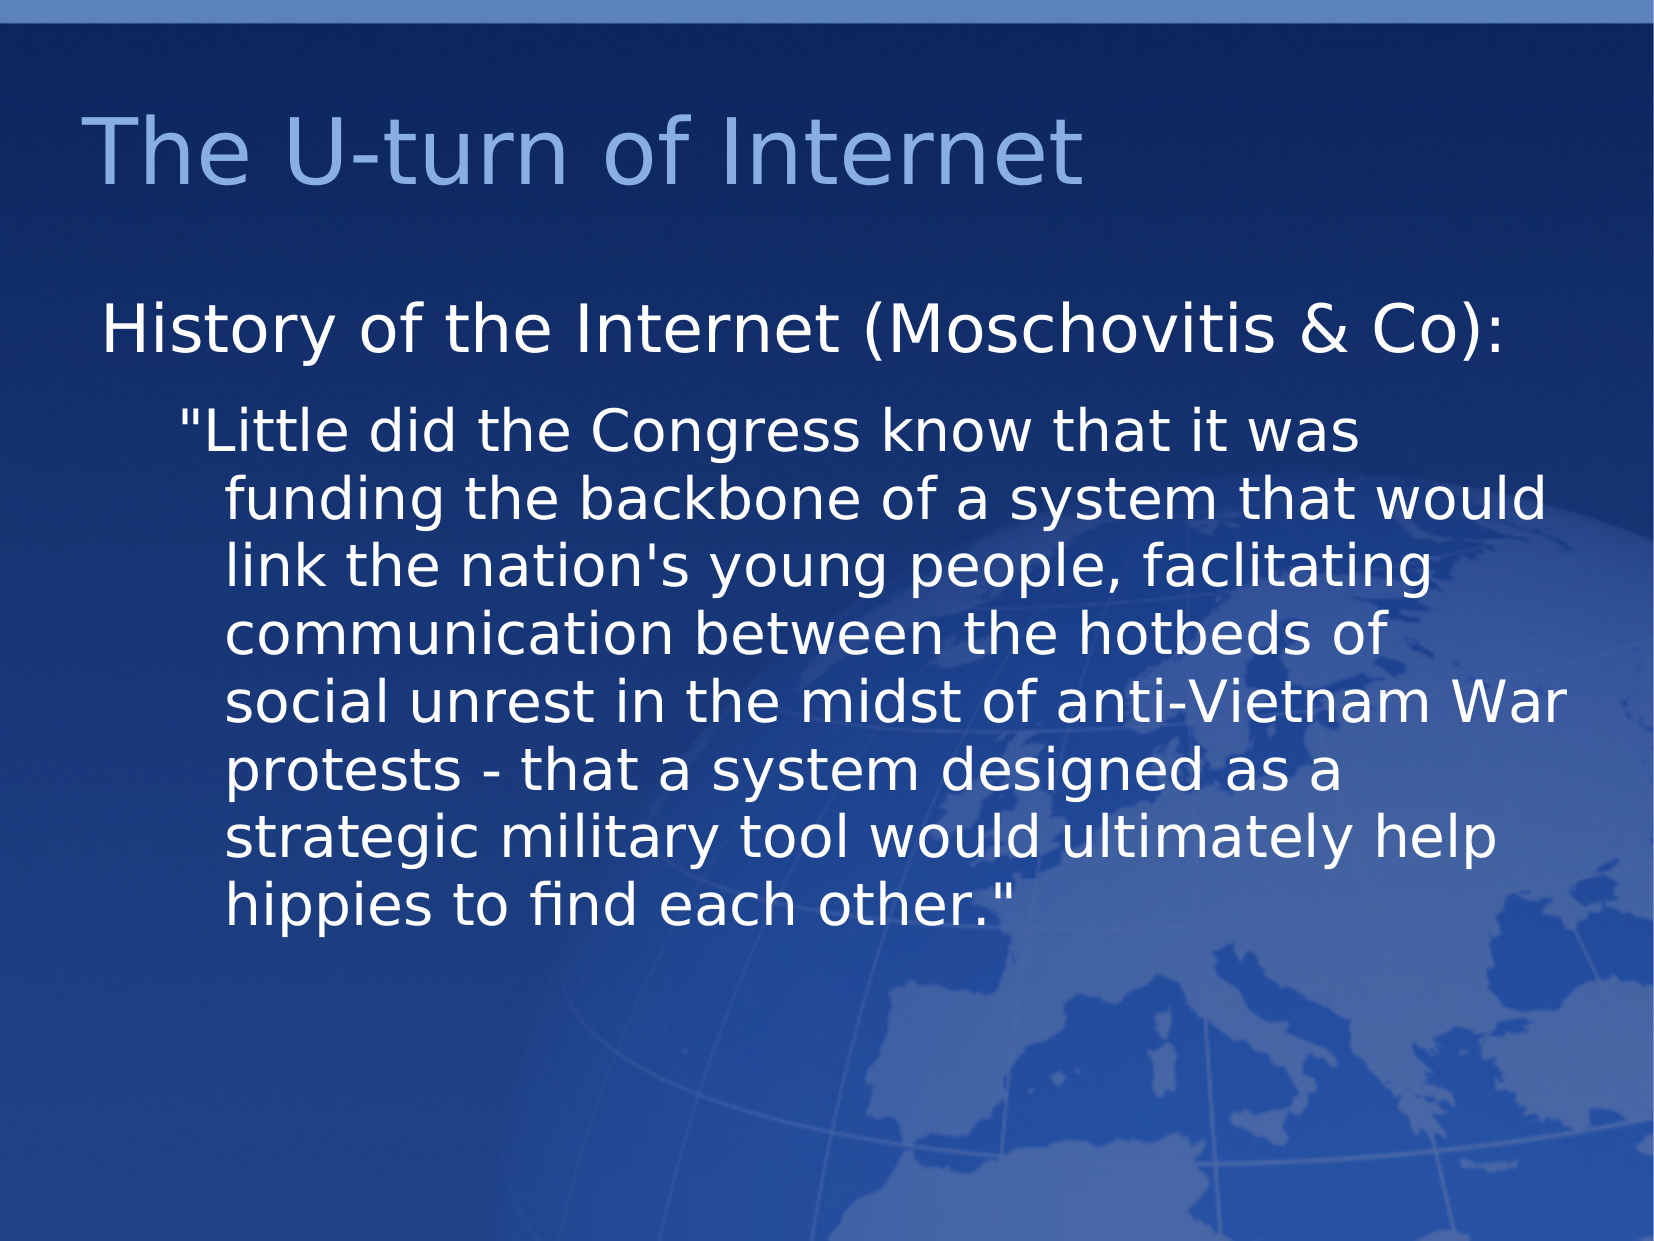

# The U-turn of Internet
History of the Internet (Moschovitis & Co):
"Little did the Congress know that it was funding the backbone of a system that would link the nation's young people, faclitating communication between the hotbeds of social unrest in the midst of anti-Vietnam War protests - that a system designed as a strategic military tool would ultimately help hippies to find each other."